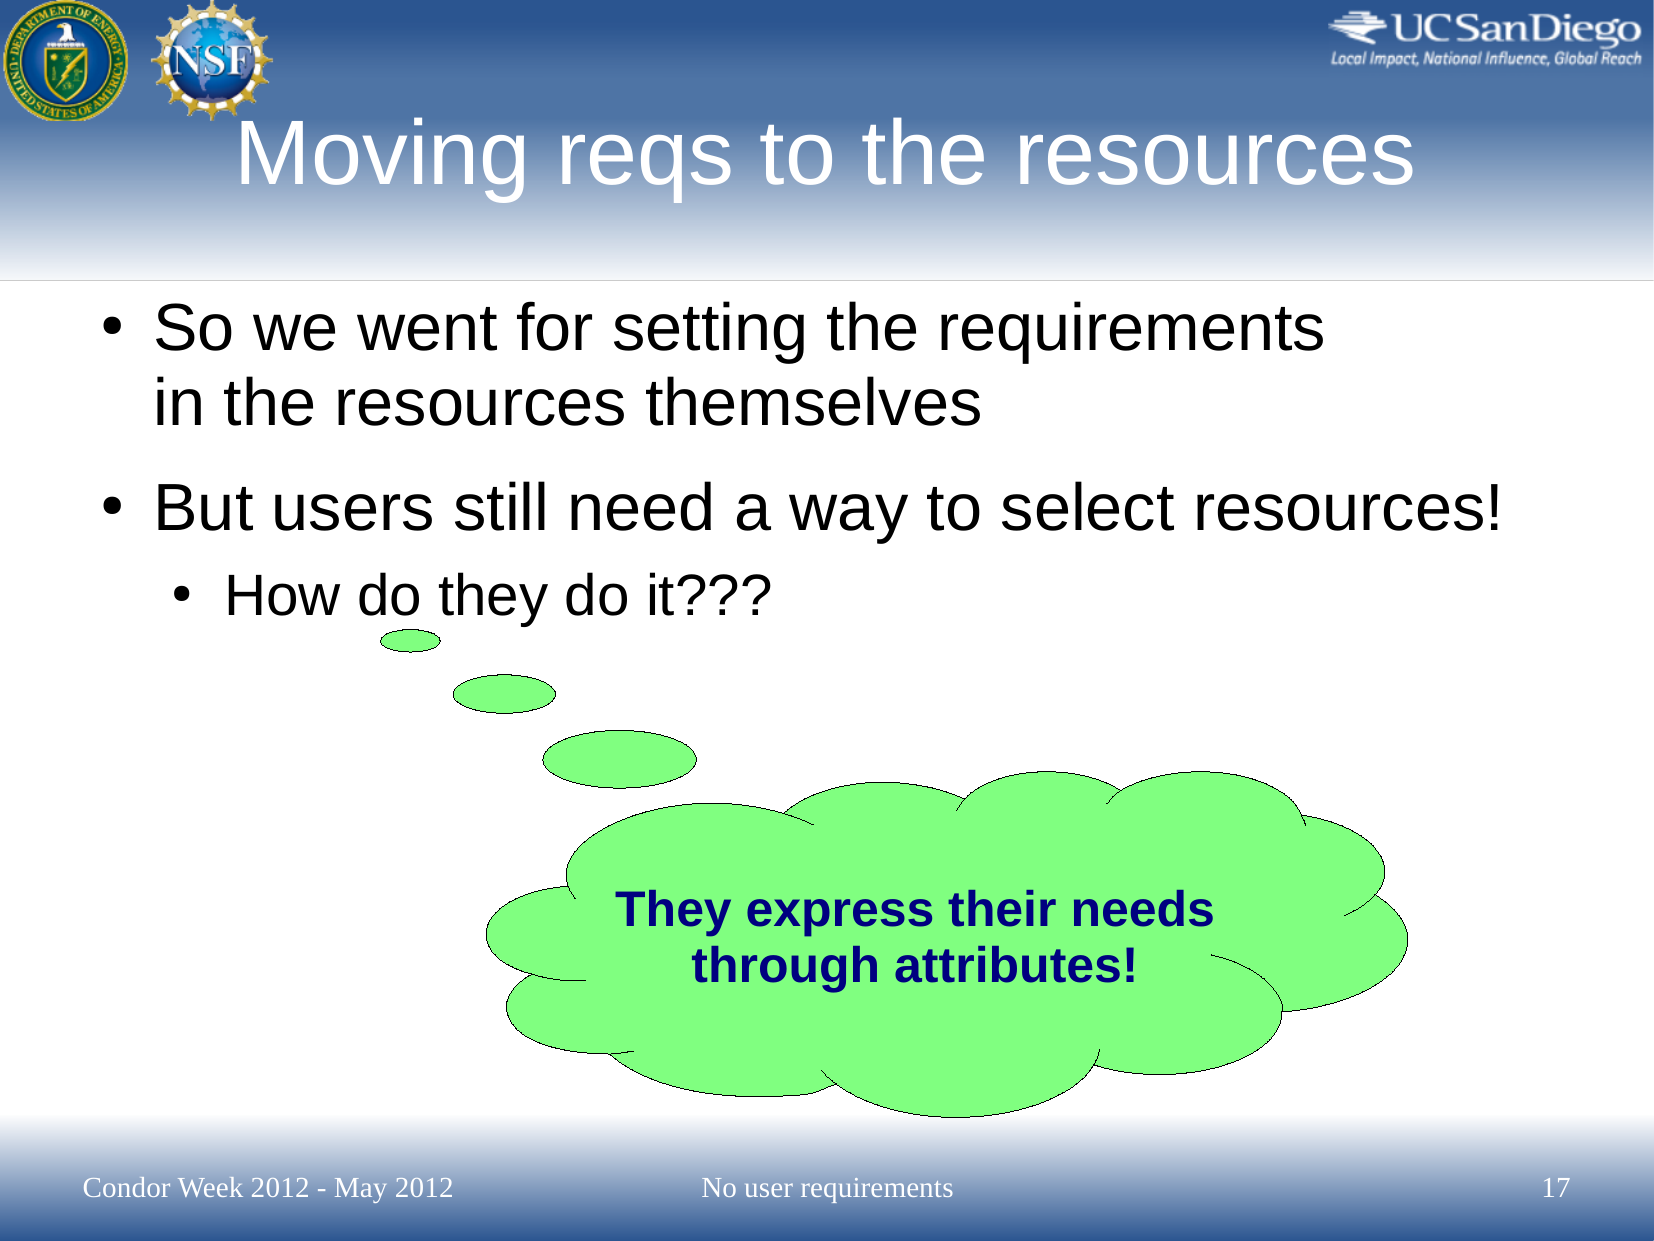

# Moving reqs to the resources
So we went for setting the requirements
in the resources themselves
But users still need a way to select resources!
How do they do it???
They express their needs
through attributes!
Condor Week 2012 - May 2012
No user requirements
17